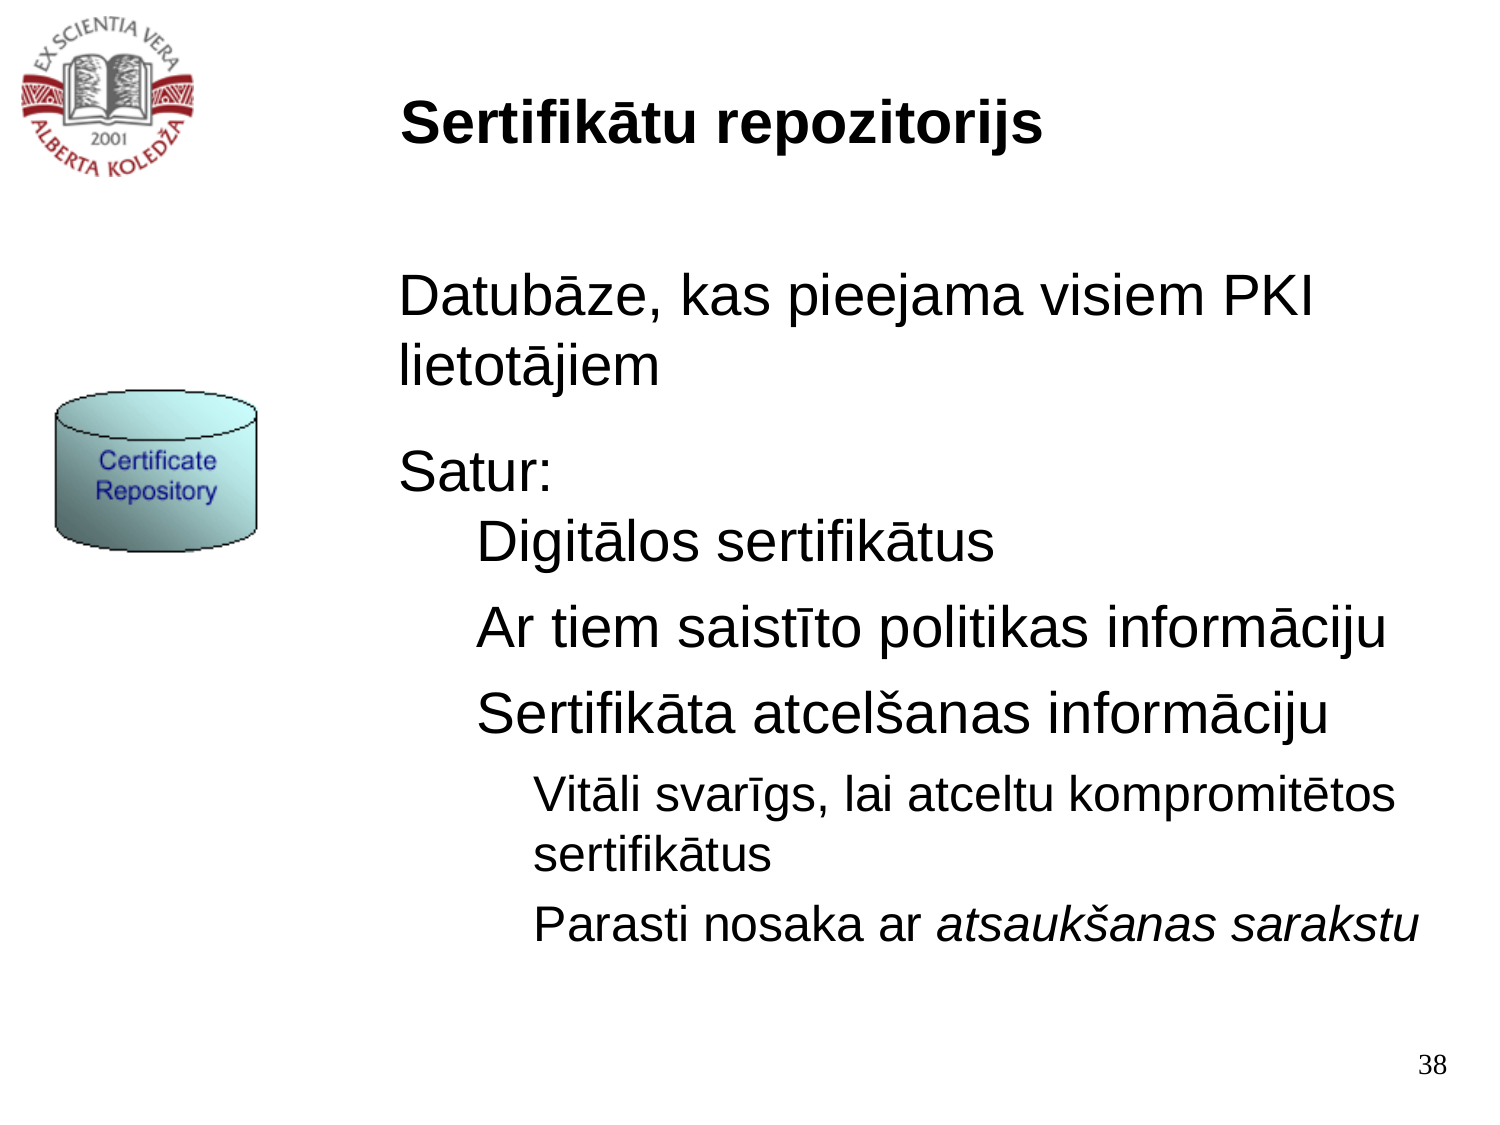

# Sertifikātu repozitorijs
Datubāze, kas pieejama visiem PKI lietotājiem
Satur:
Digitālos sertifikātus
Ar tiem saistīto politikas informāciju
Sertifikāta atcelšanas informāciju
Vitāli svarīgs, lai atceltu kompromitētos sertifikātus
Parasti nosaka ar atsaukšanas sarakstu